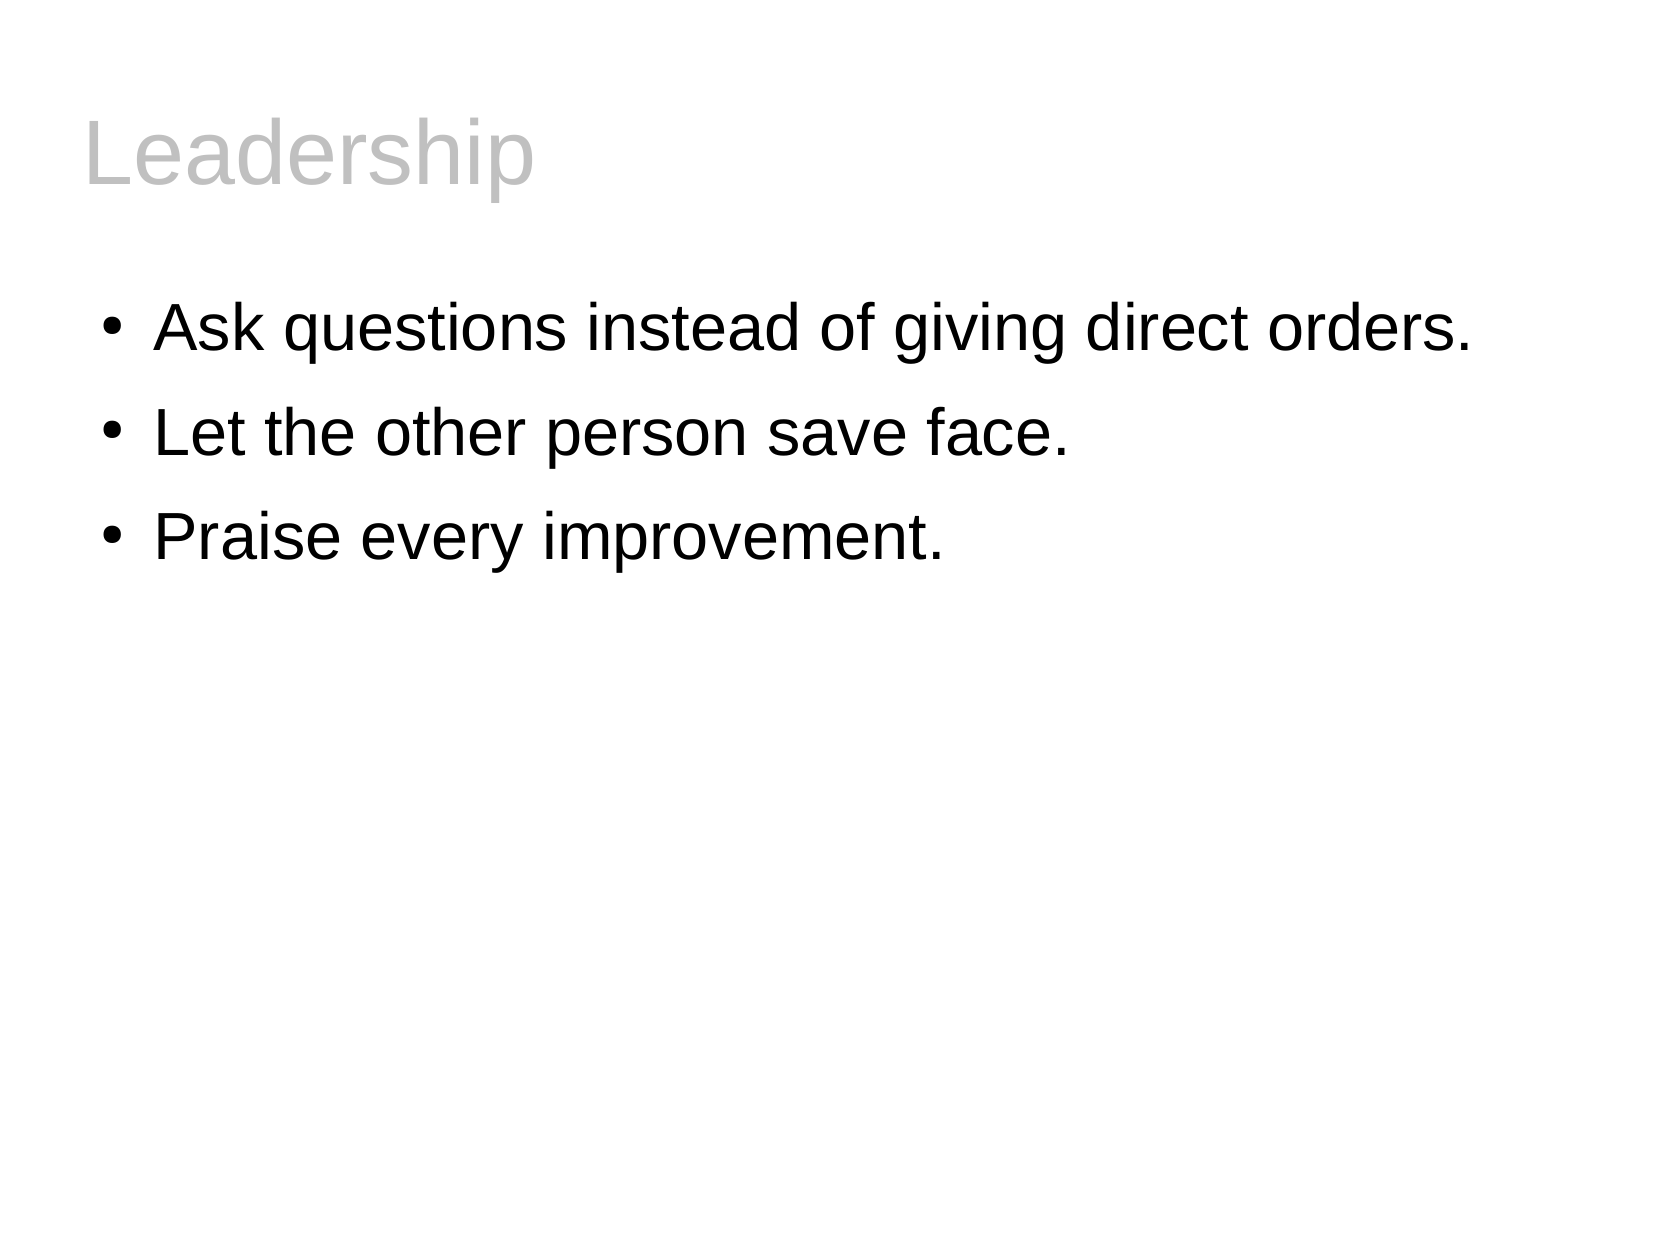

# Leadership
Ask questions instead of giving direct orders.
Let the other person save face.
Praise every improvement.